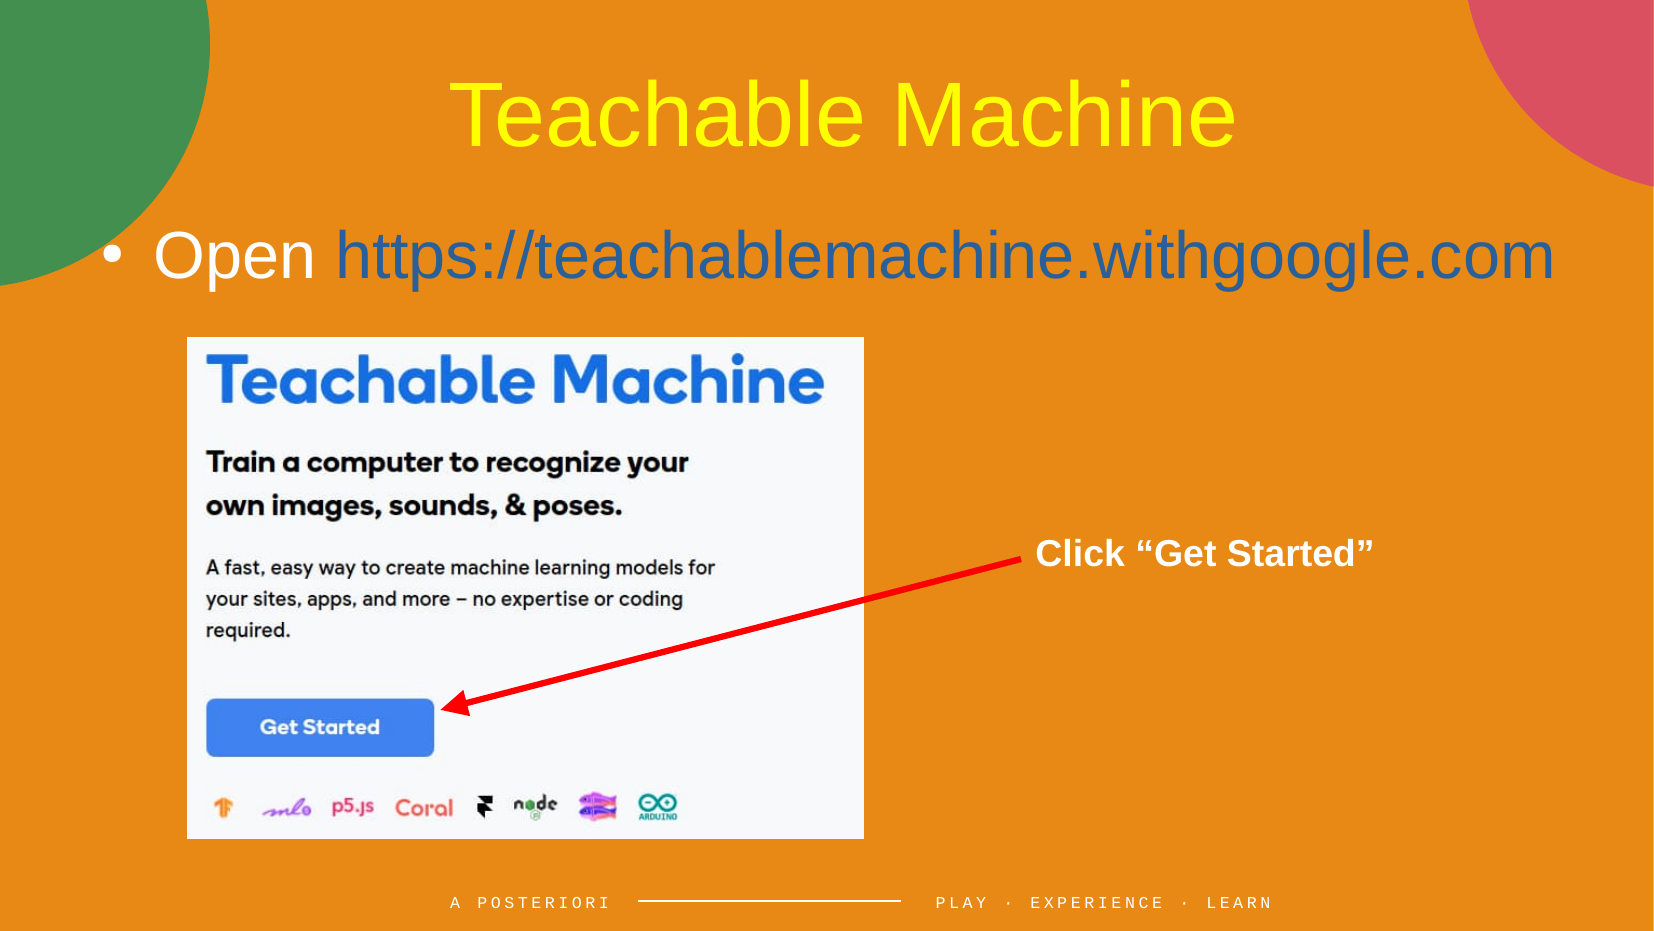

# Teachable Machine
Open https://teachablemachine.withgoogle.com
Click “Get Started”